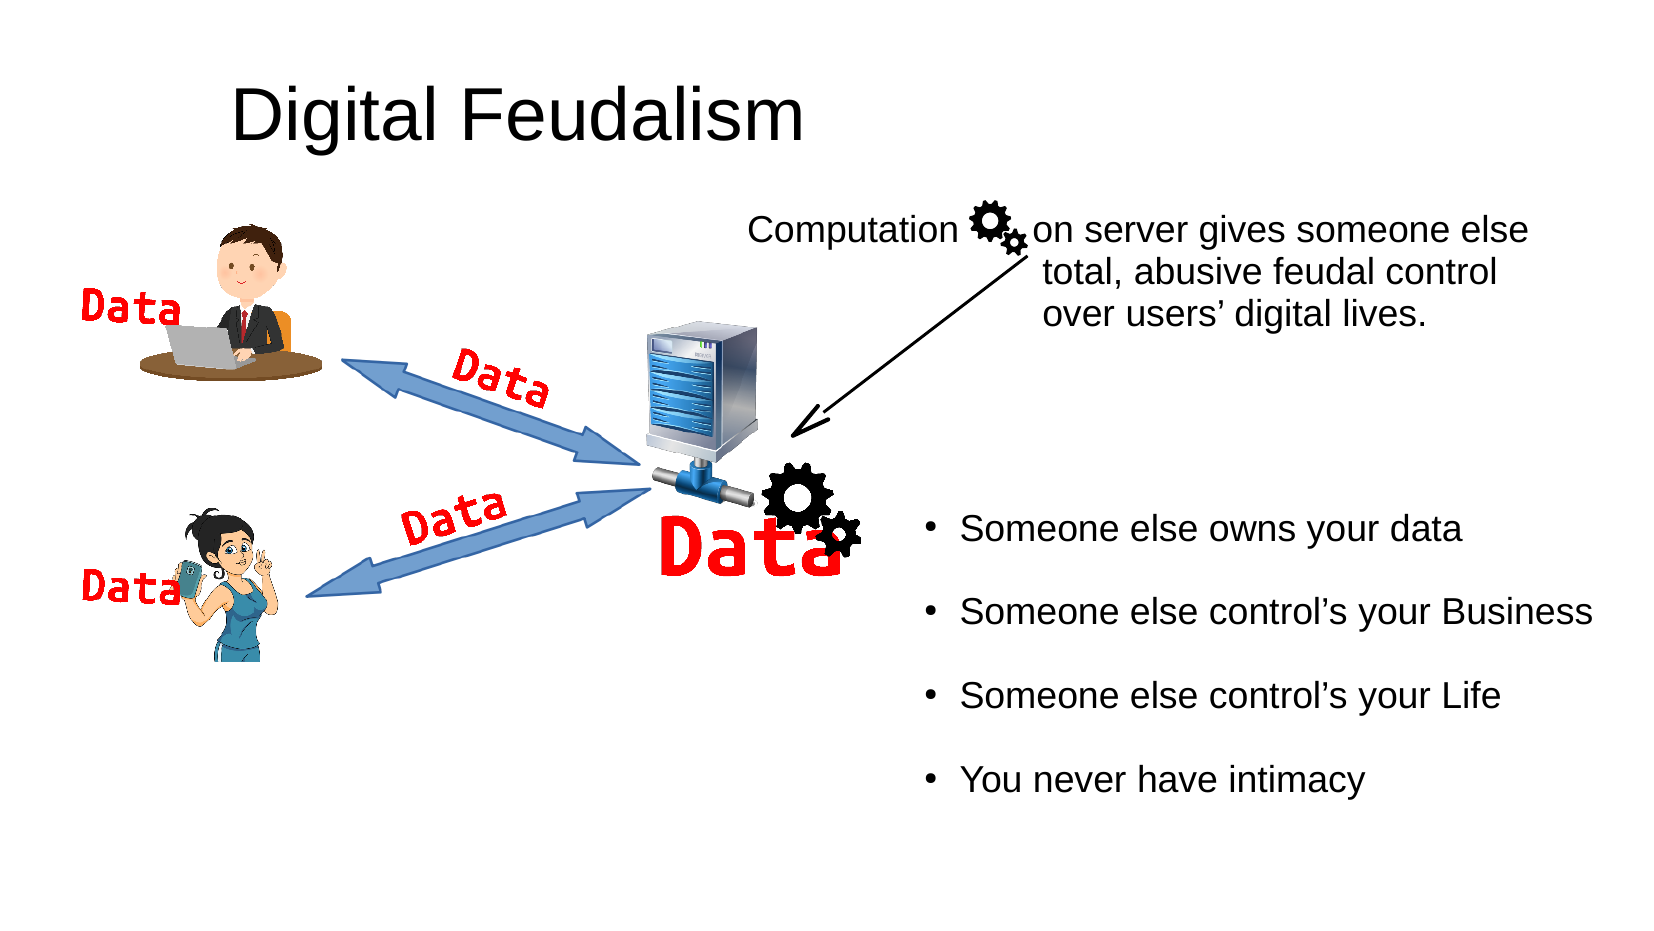

# Digital Feudalism
Computation on server gives someone else
				total, abusive feudal control
				over users’ digital lives.
Someone else owns your data
Someone else control’s your Business
Someone else control’s your Life
You never have intimacy